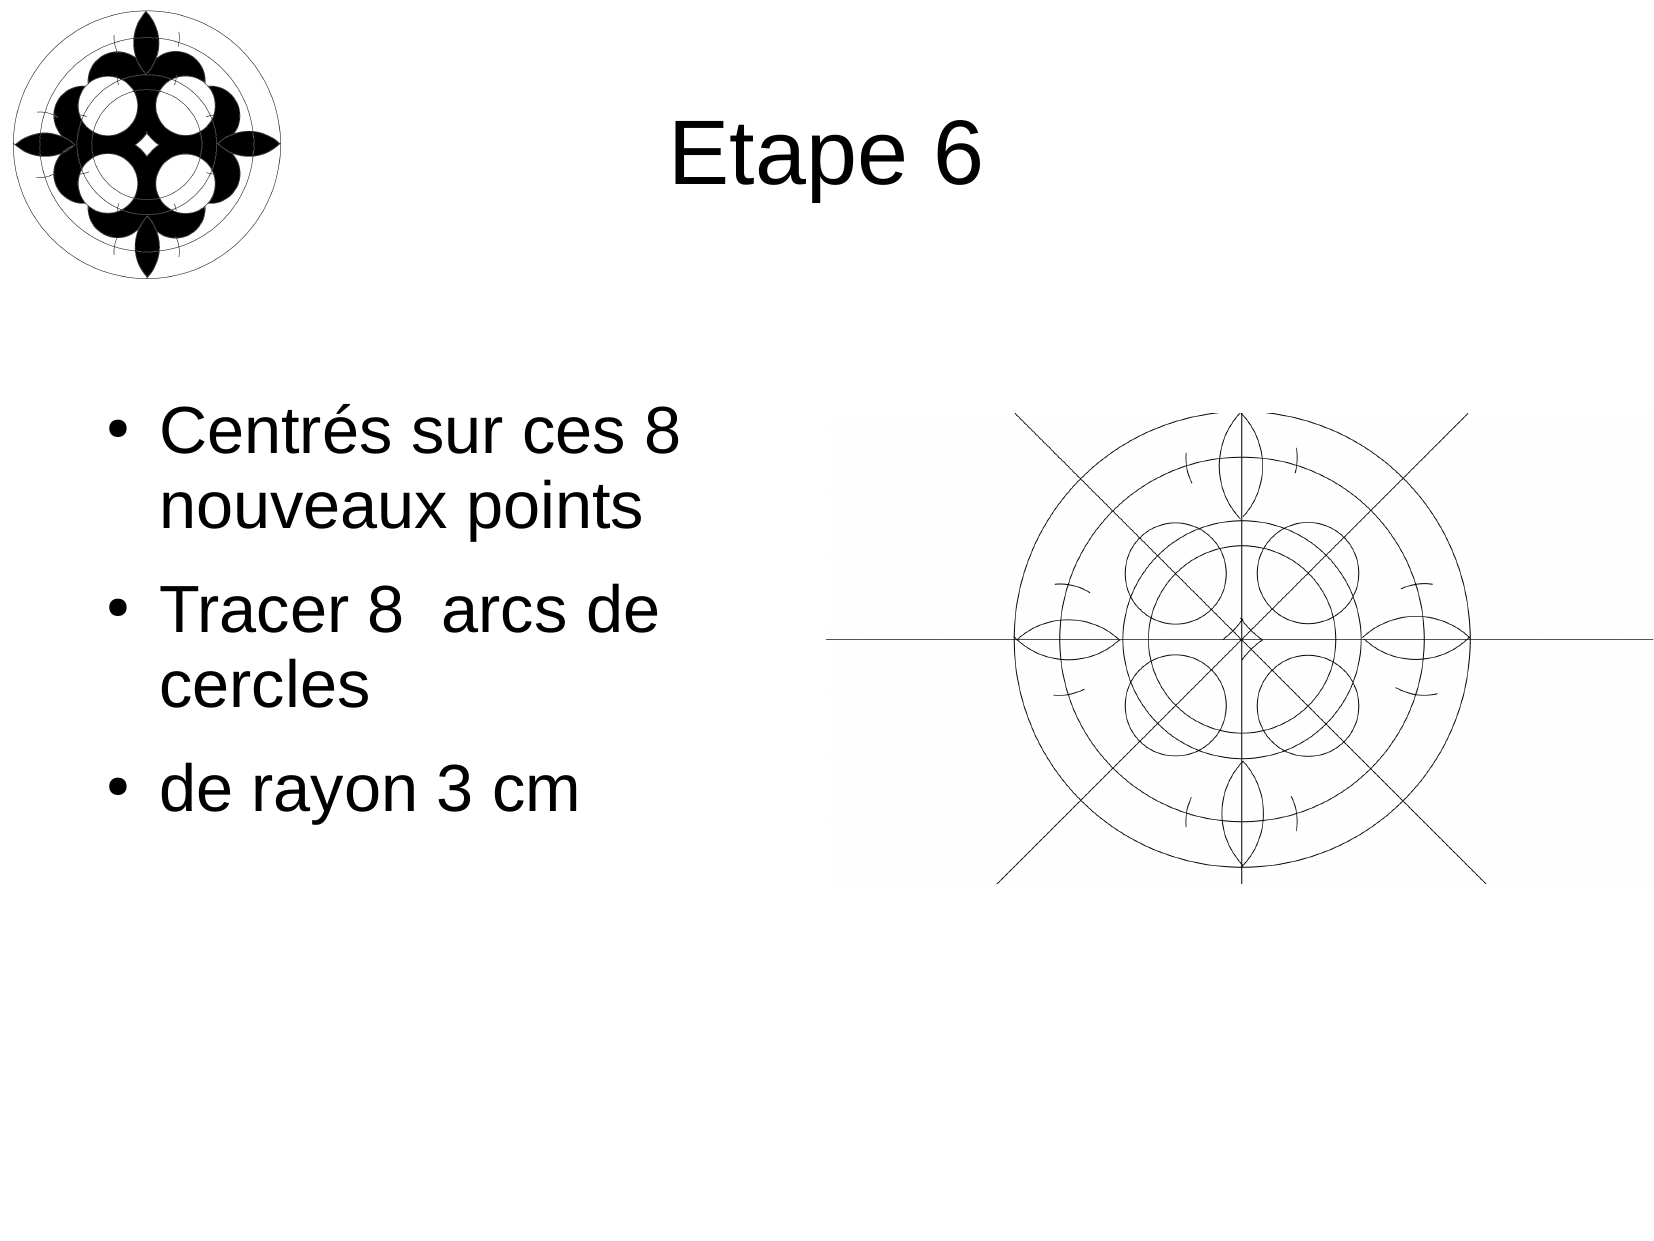

# Etape 6
Centrés sur ces 8 nouveaux points
Tracer 8 arcs de cercles
de rayon 3 cm